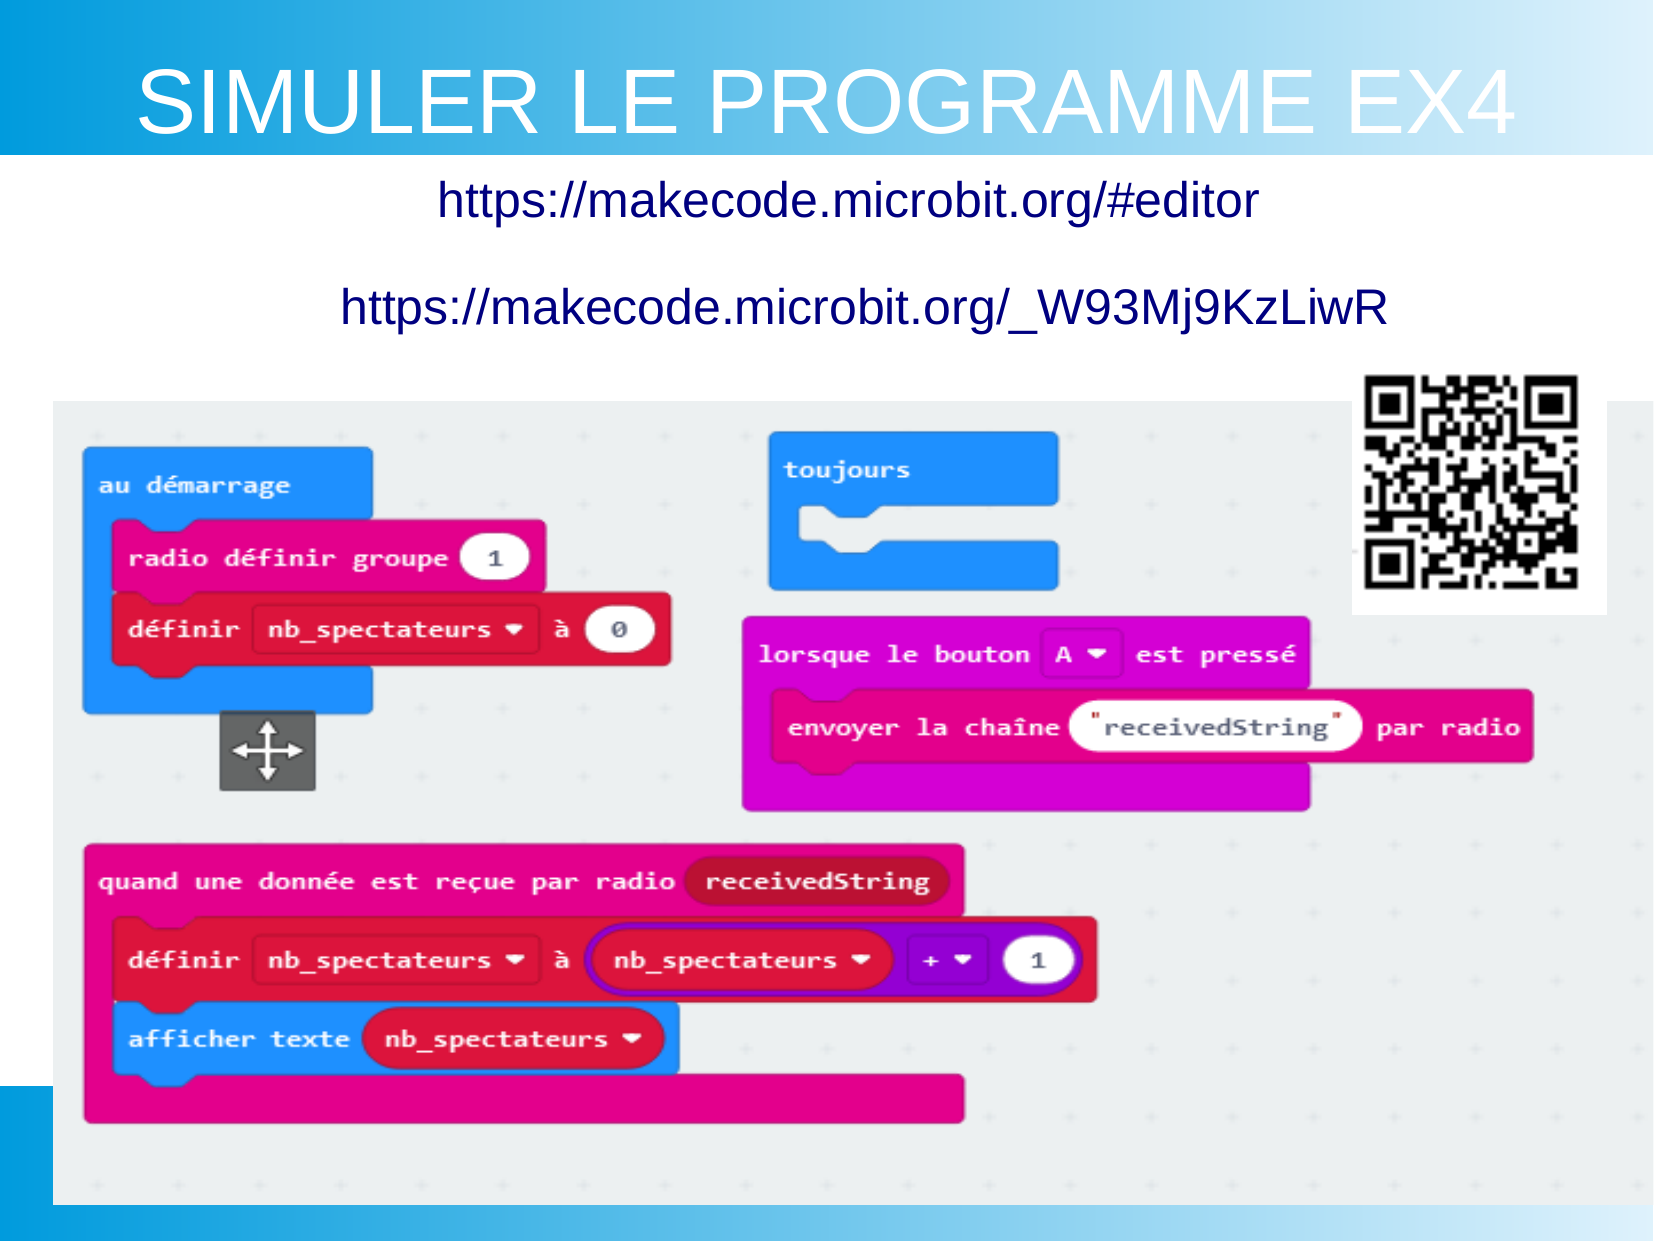

# SIMULER LE PROGRAMME EX4
https://makecode.microbit.org/#editor
https://makecode.microbit.org/_W93Mj9KzLiwR